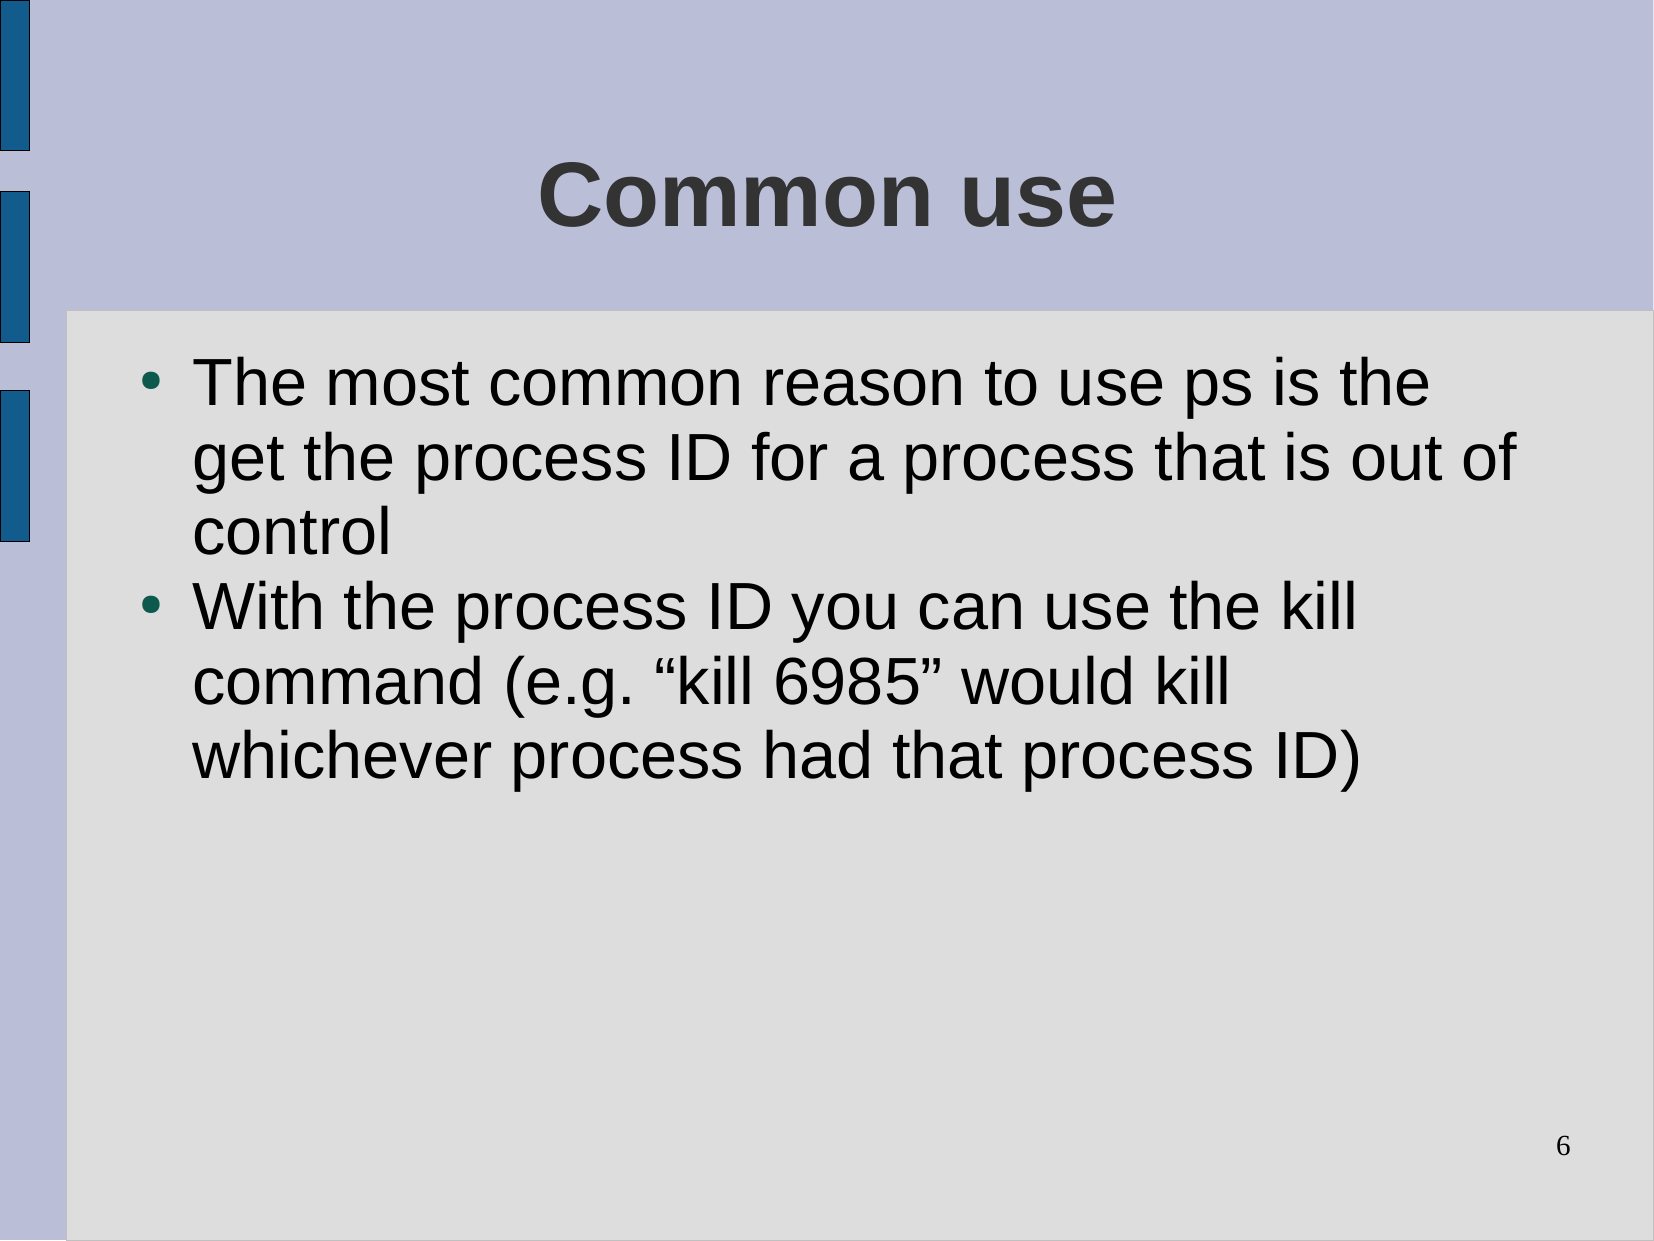

# Common use
The most common reason to use ps is the get the process ID for a process that is out of control
With the process ID you can use the kill command (e.g. “kill 6985” would kill whichever process had that process ID)
6